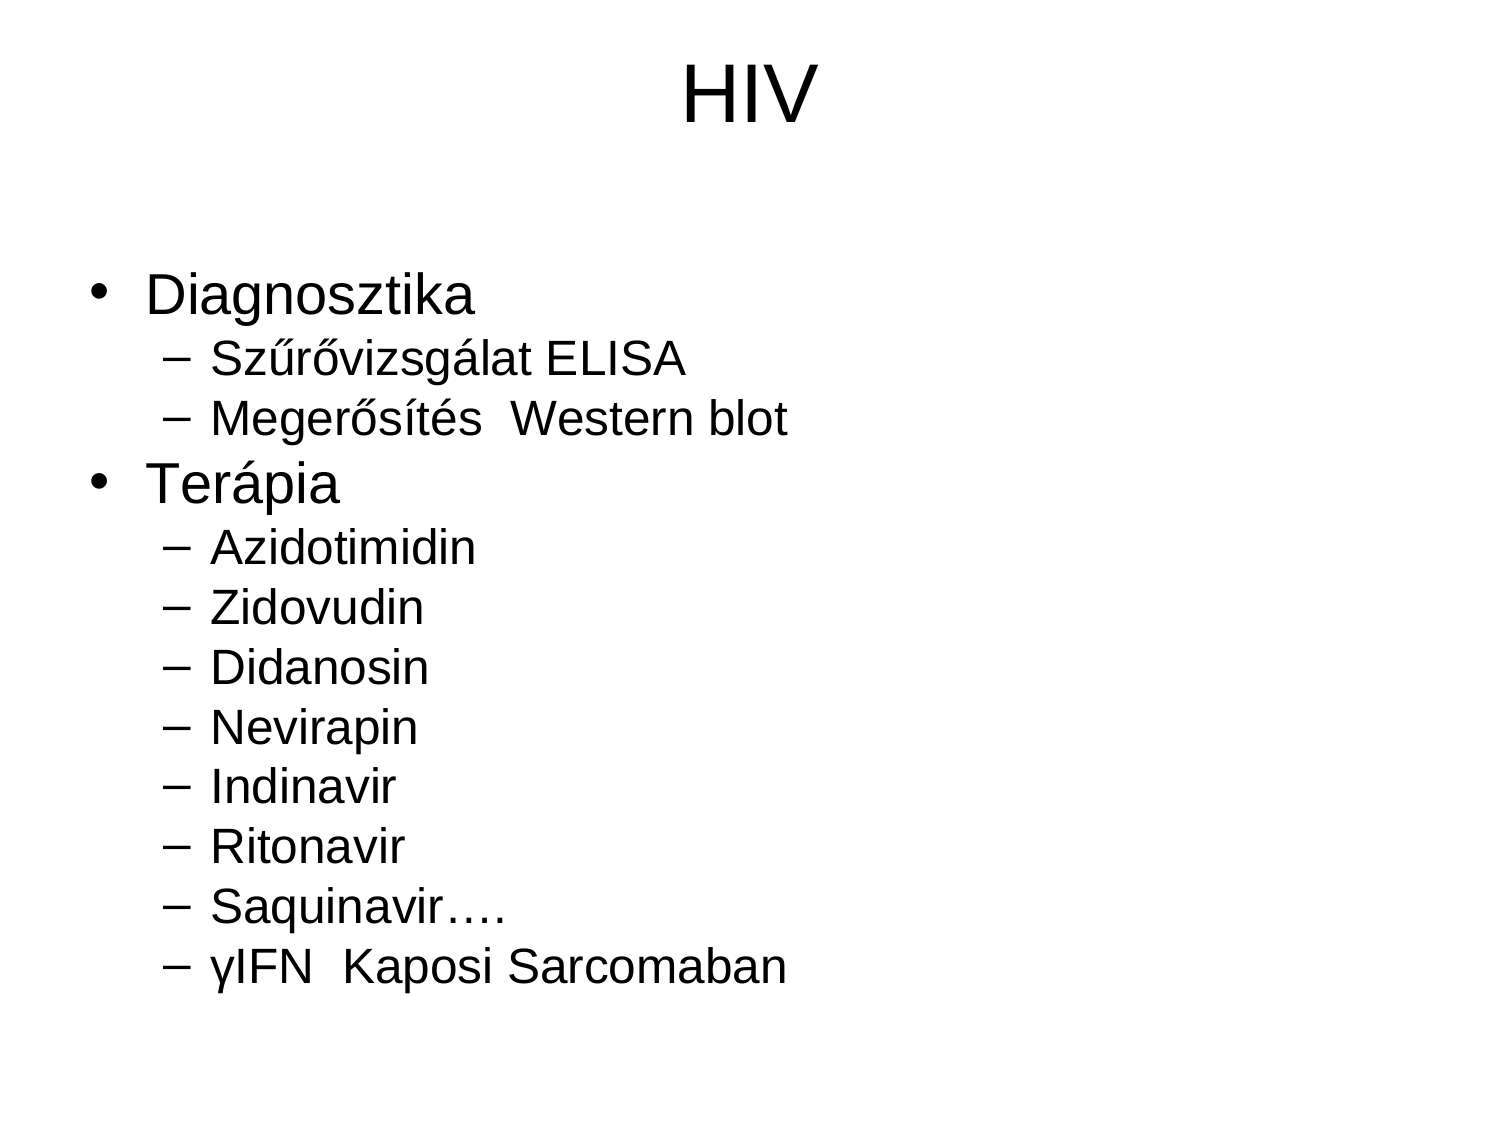

# HIV
Diagnosztika
Szűrővizsgálat ELISA
Megerősítés Western blot
Terápia
Azidotimidin
Zidovudin
Didanosin
Nevirapin
Indinavir
Ritonavir
Saquinavir….
γIFN Kaposi Sarcomaban